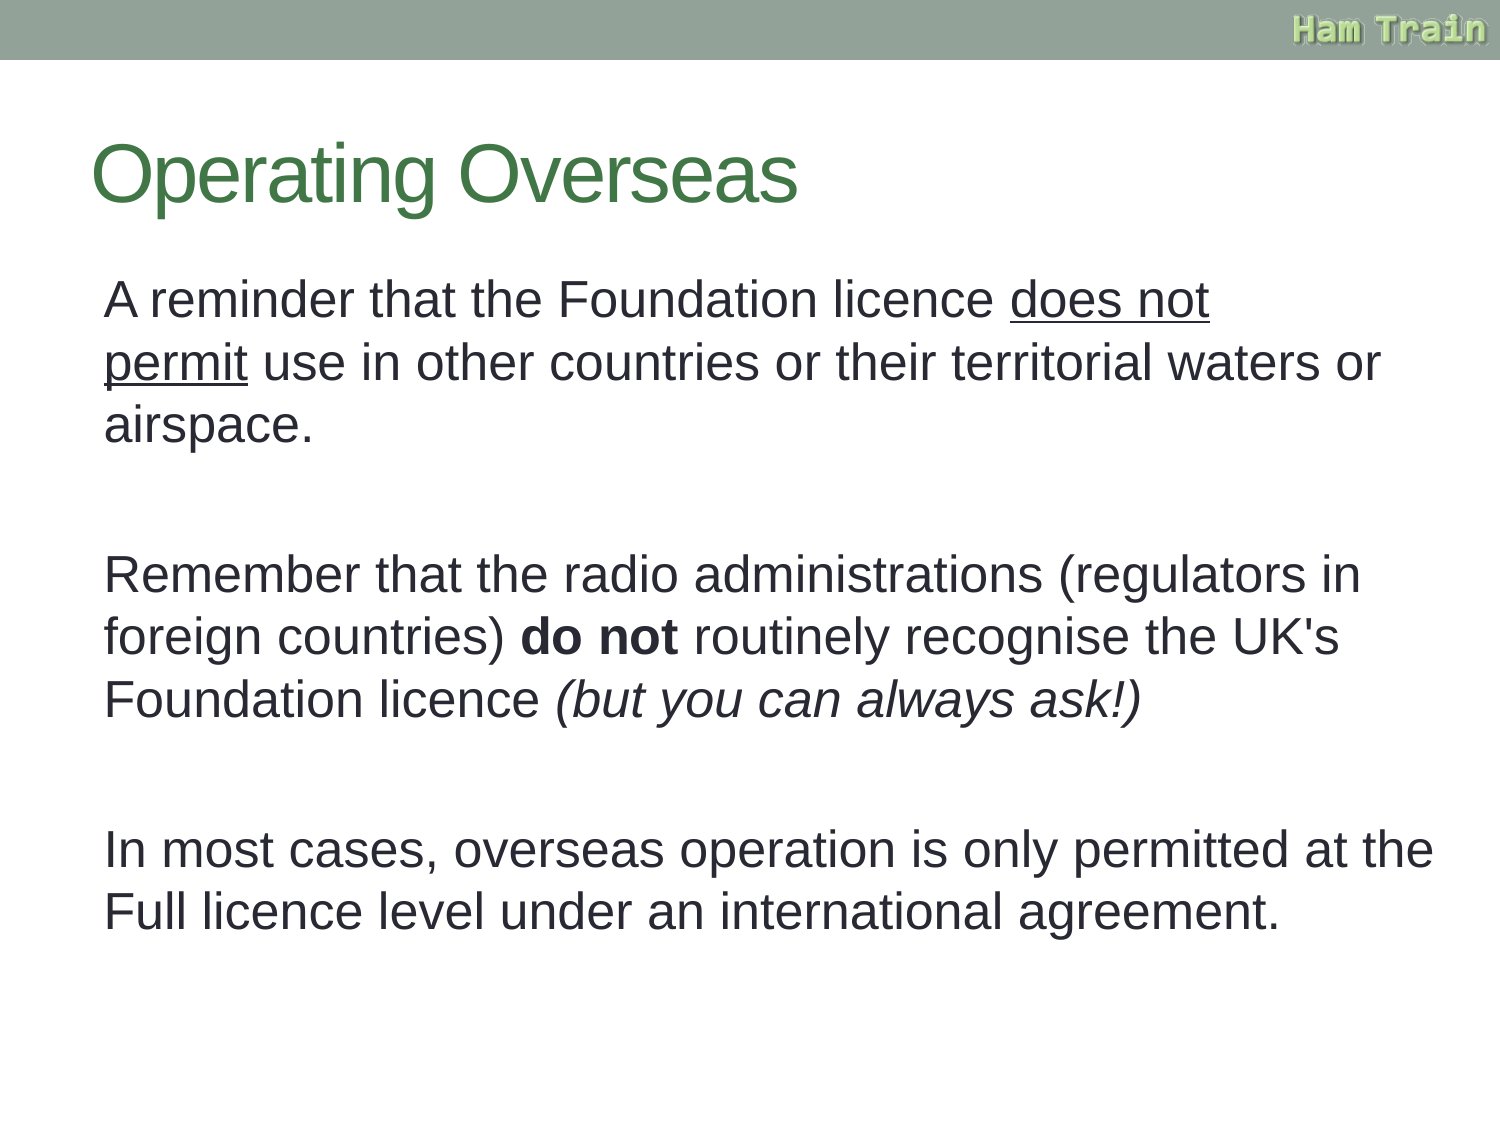

# Operating Overseas
A reminder that the Foundation licence does not permit use in other countries or their territorial waters or airspace.
Remember that the radio administrations (regulators in foreign countries) do not routinely recognise the UK's Foundation licence (but you can always ask!)
In most cases, overseas operation is only permitted at the Full licence level under an international agreement.